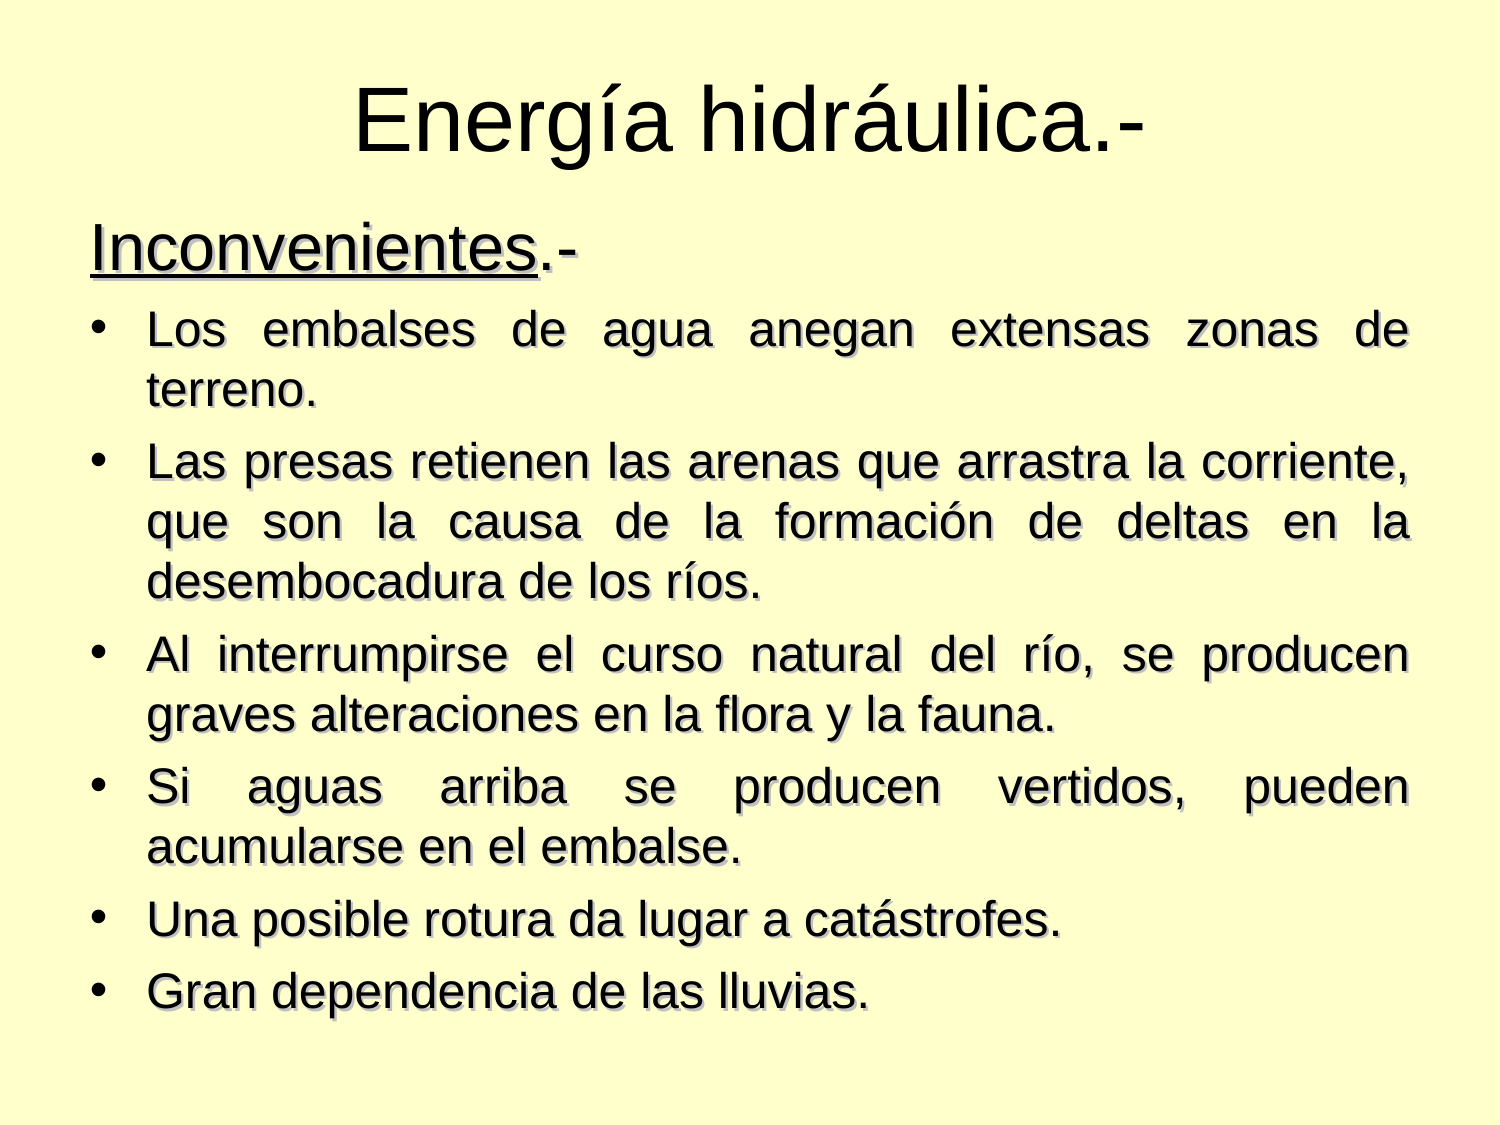

# Energía hidráulica.-
Inconvenientes.-
Los embalses de agua anegan extensas zonas de terreno.
Las presas retienen las arenas que arrastra la corriente, que son la causa de la formación de deltas en la desembocadura de los ríos.
Al interrumpirse el curso natural del río, se producen graves alteraciones en la flora y la fauna.
Si aguas arriba se producen vertidos, pueden acumularse en el embalse.
Una posible rotura da lugar a catástrofes.
Gran dependencia de las lluvias.